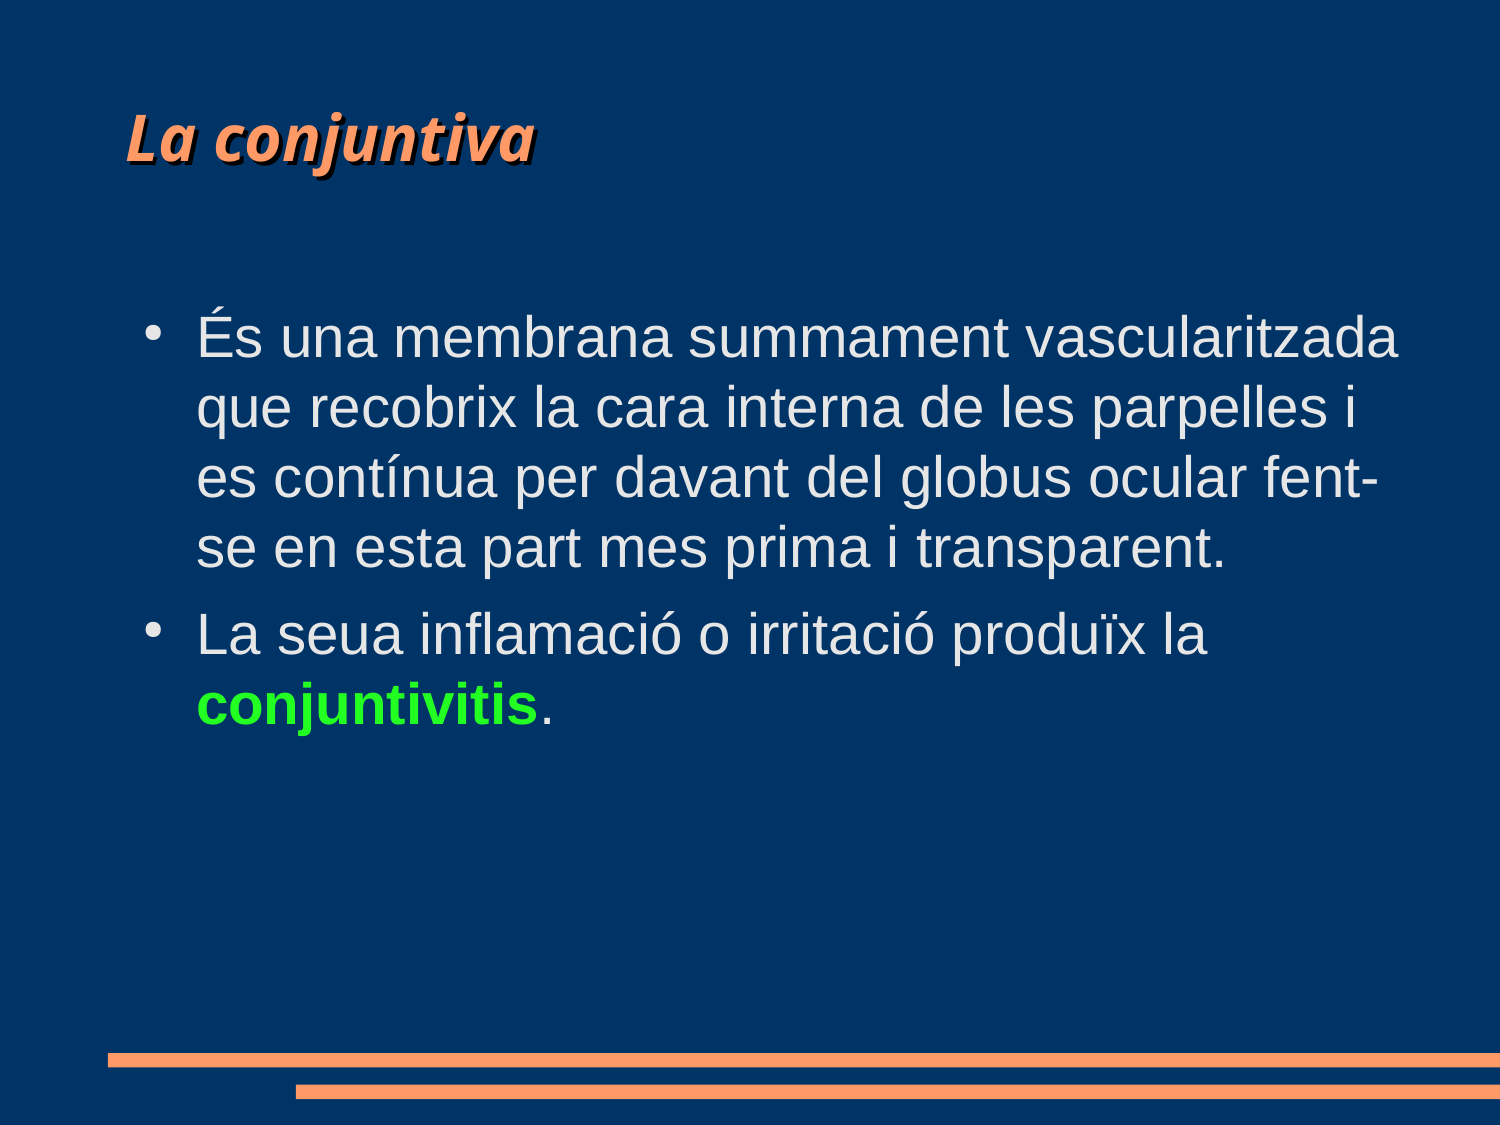

# La conjuntiva
És una membrana summament vascularitzada que recobrix la cara interna de les parpelles i es contínua per davant del globus ocular fent-se en esta part mes prima i transparent.
La seua inflamació o irritació produïx la conjuntivitis.